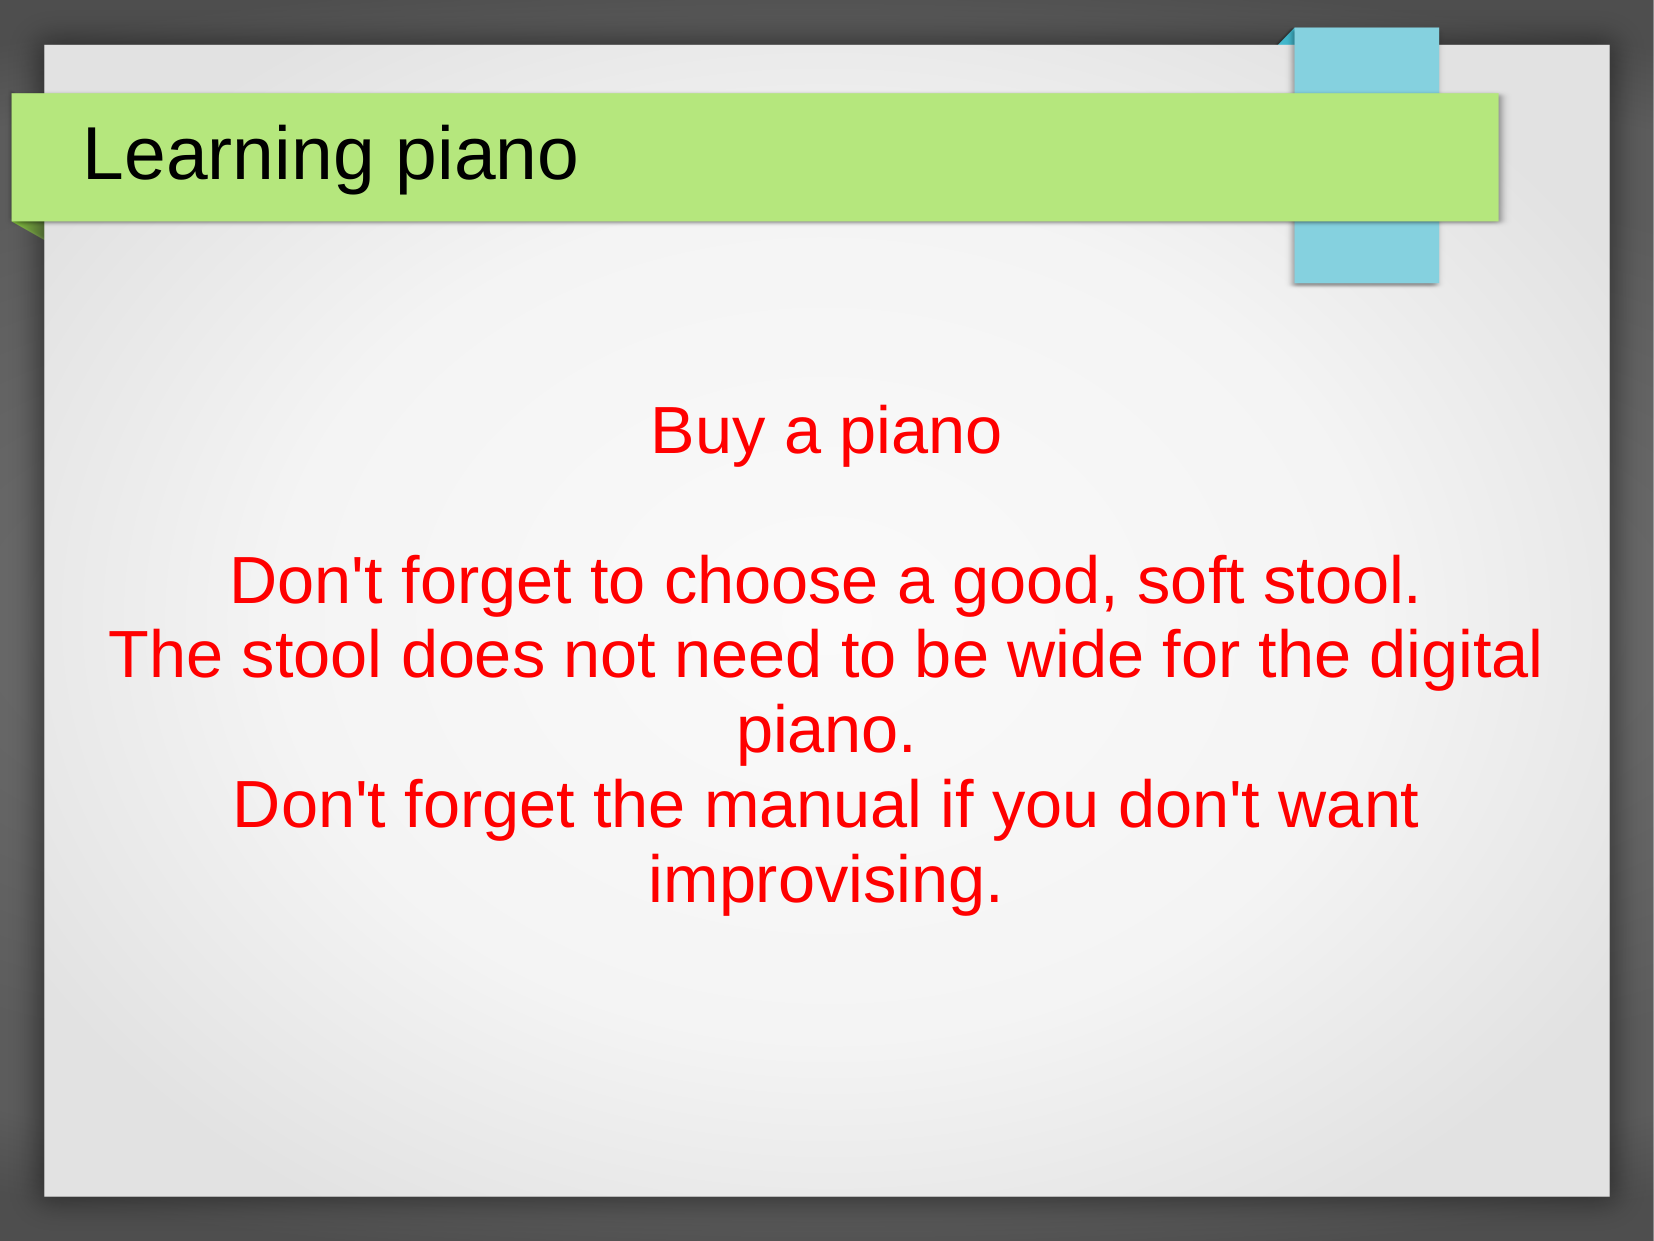

# Learning piano
Buy a piano
Don't forget to choose a good, soft stool.
The stool does not need to be wide for the digital piano.
Don't forget the manual if you don't want improvising.